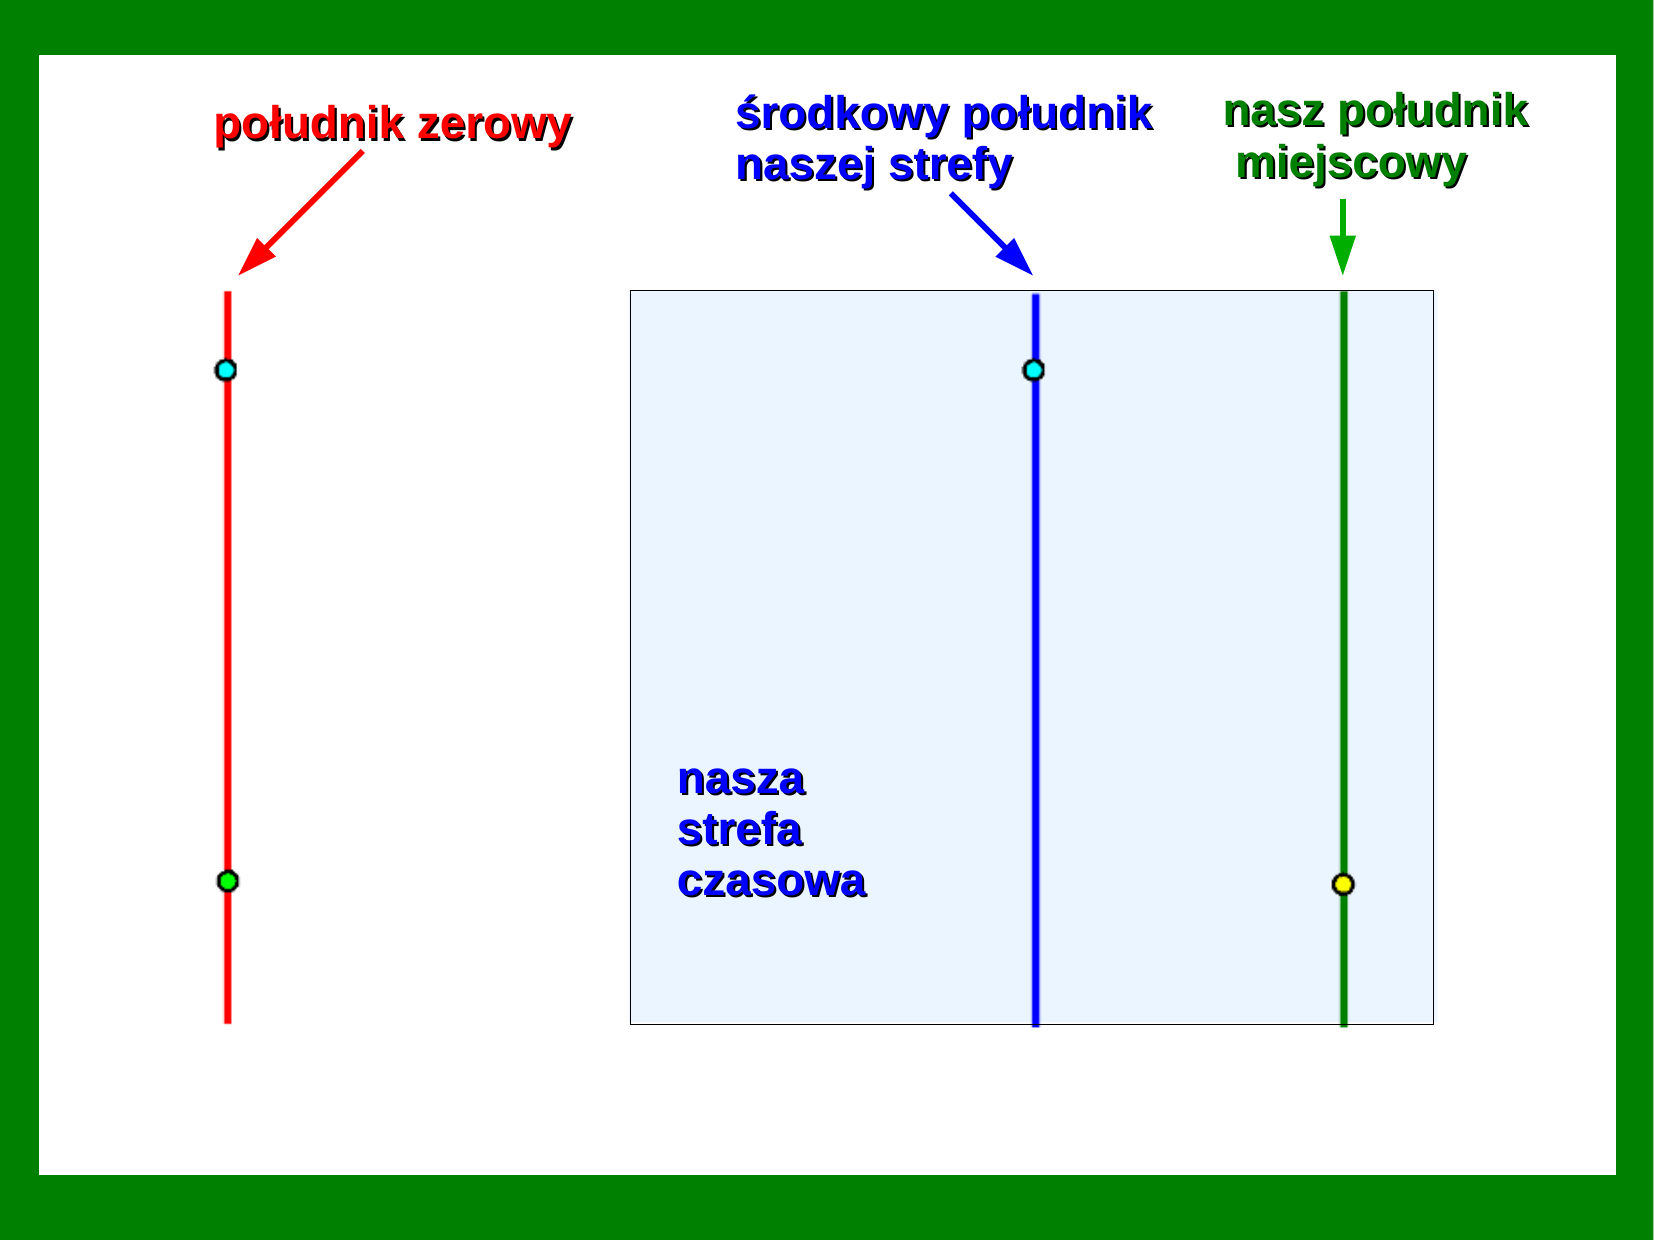

nasz południk
 miejscowy
środkowy południk
naszej strefy
południk zerowy
nasza
strefa
czasowa